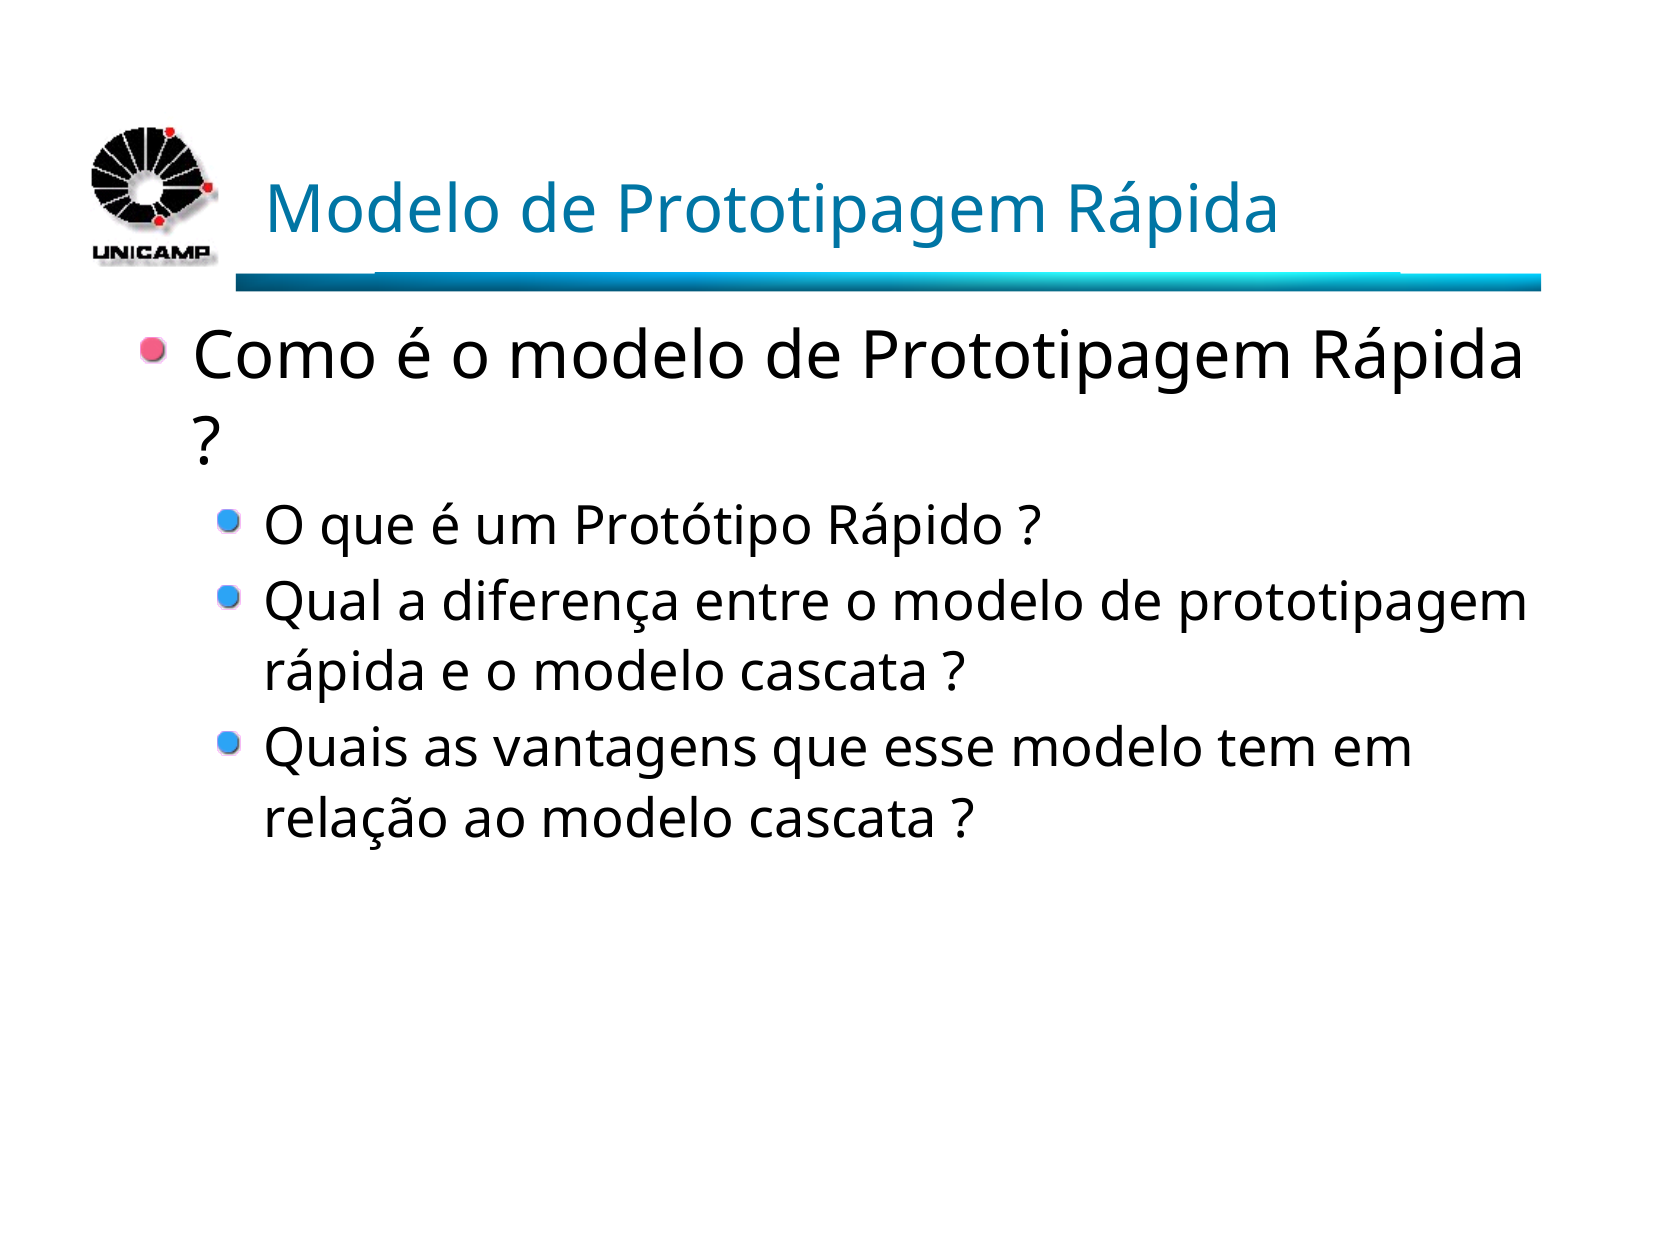

# Modelo de Prototipagem Rápida
Como é o modelo de Prototipagem Rápida ?
O que é um Protótipo Rápido ?
Qual a diferença entre o modelo de prototipagem rápida e o modelo cascata ?
Quais as vantagens que esse modelo tem em relação ao modelo cascata ?